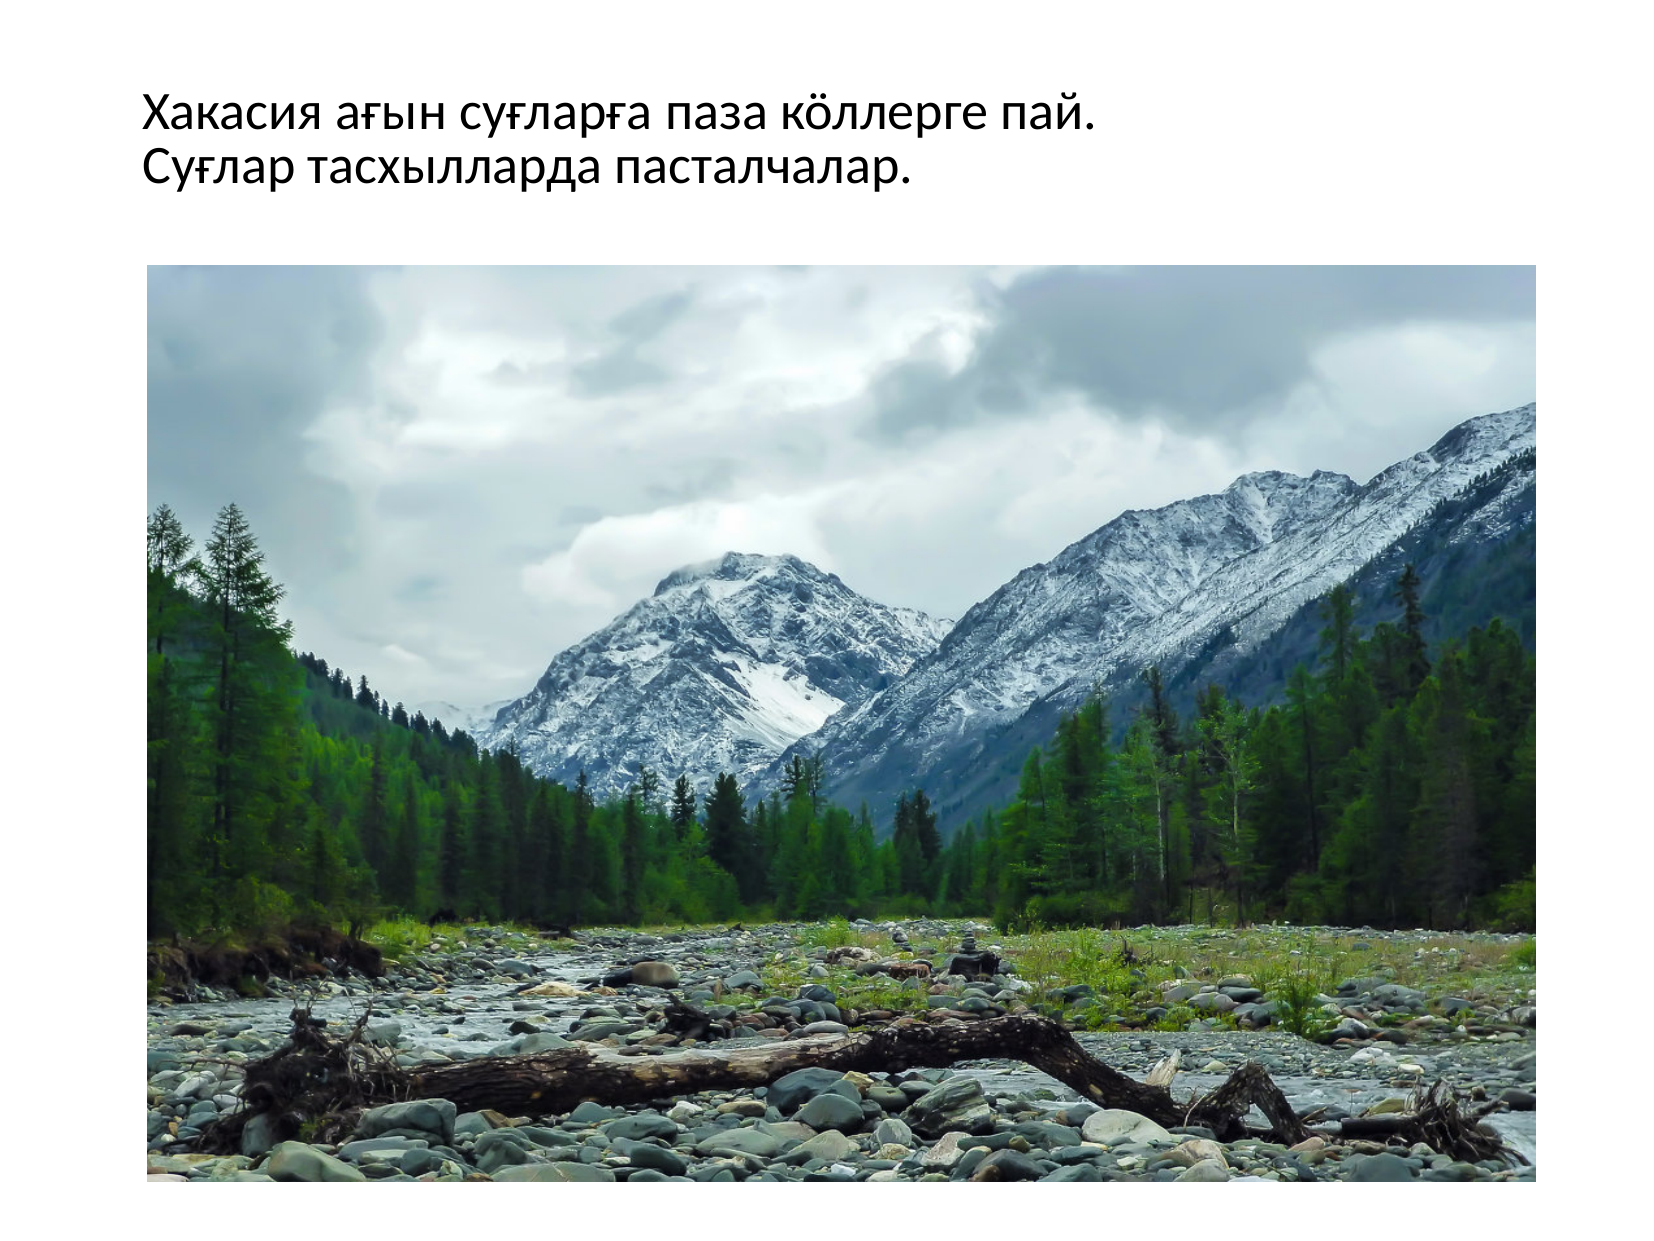

# Хакасия ағын суғларға паза кӧллерге пай.
Суғлар тасхылларда пасталчалар.